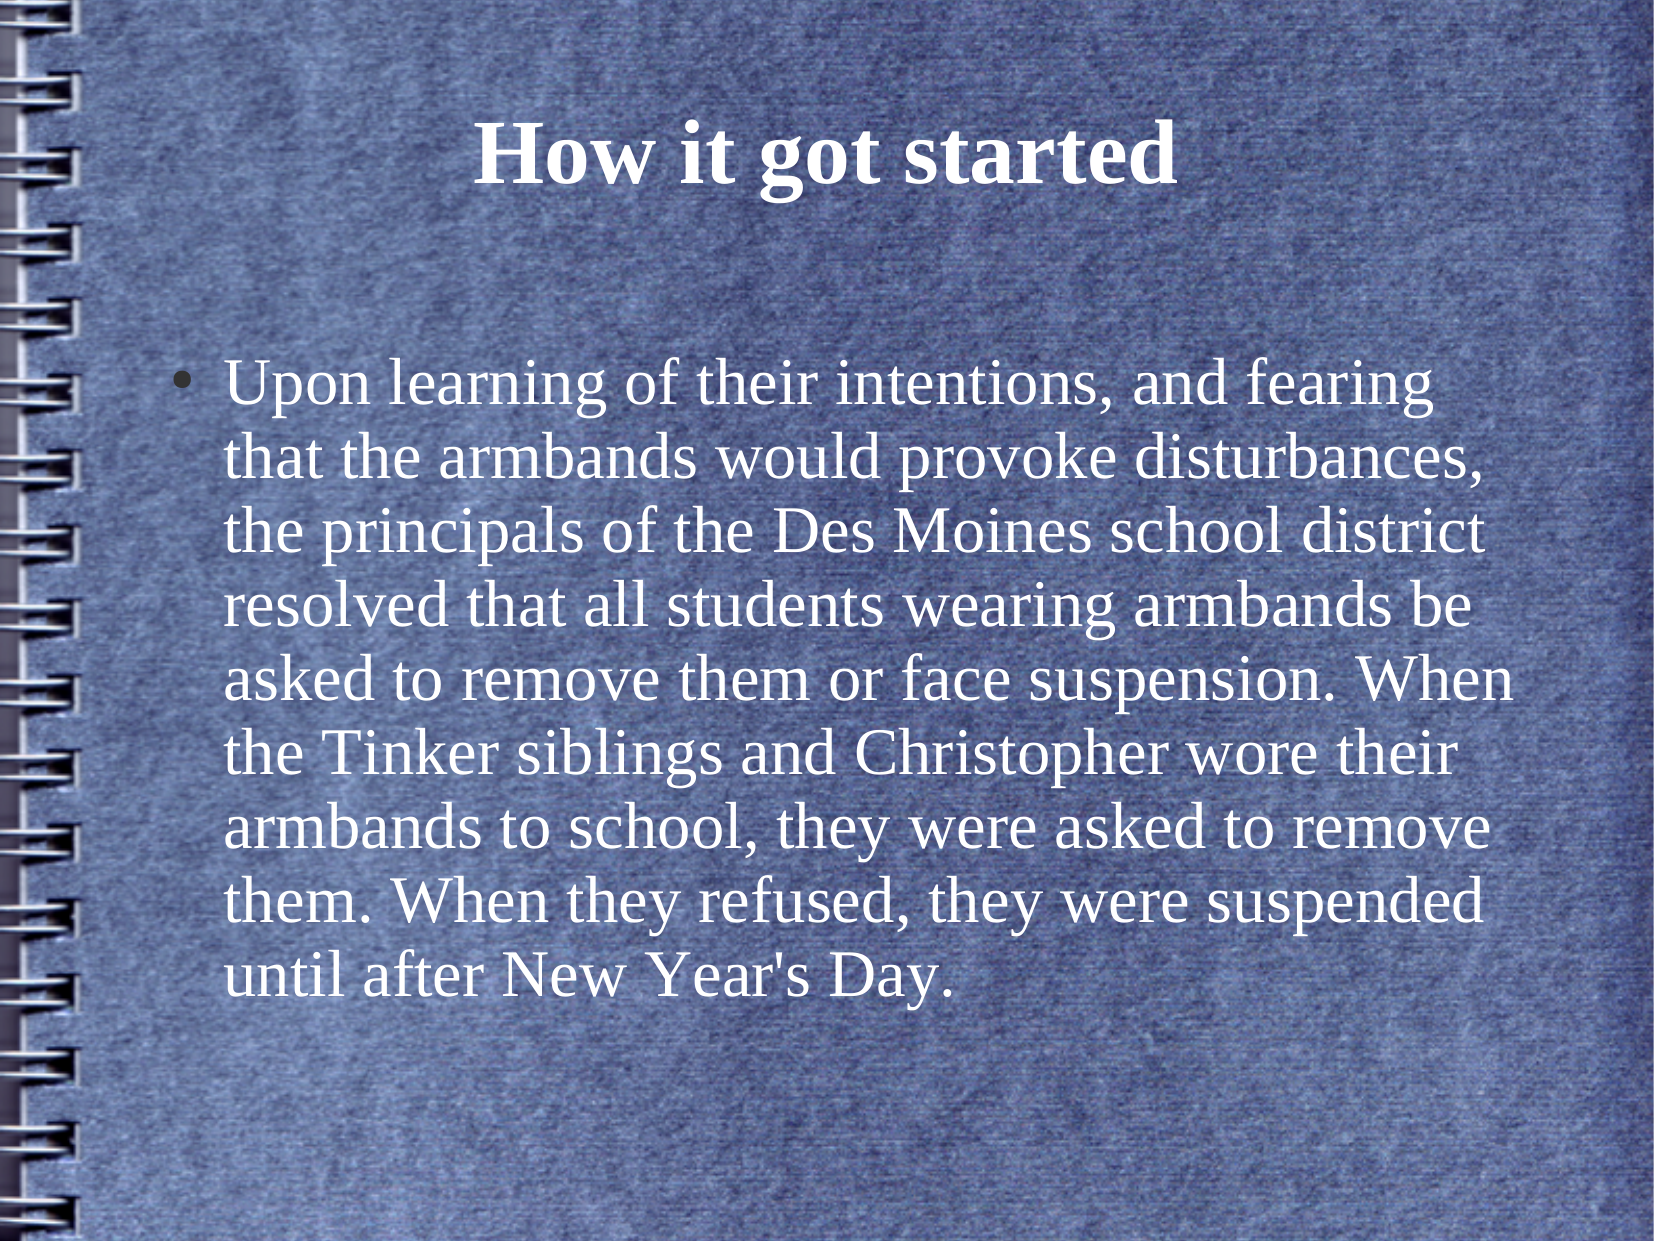

# How it got started
Upon learning of their intentions, and fearing that the armbands would provoke disturbances, the principals of the Des Moines school district resolved that all students wearing armbands be asked to remove them or face suspension. When the Tinker siblings and Christopher wore their armbands to school, they were asked to remove them. When they refused, they were suspended until after New Year's Day.